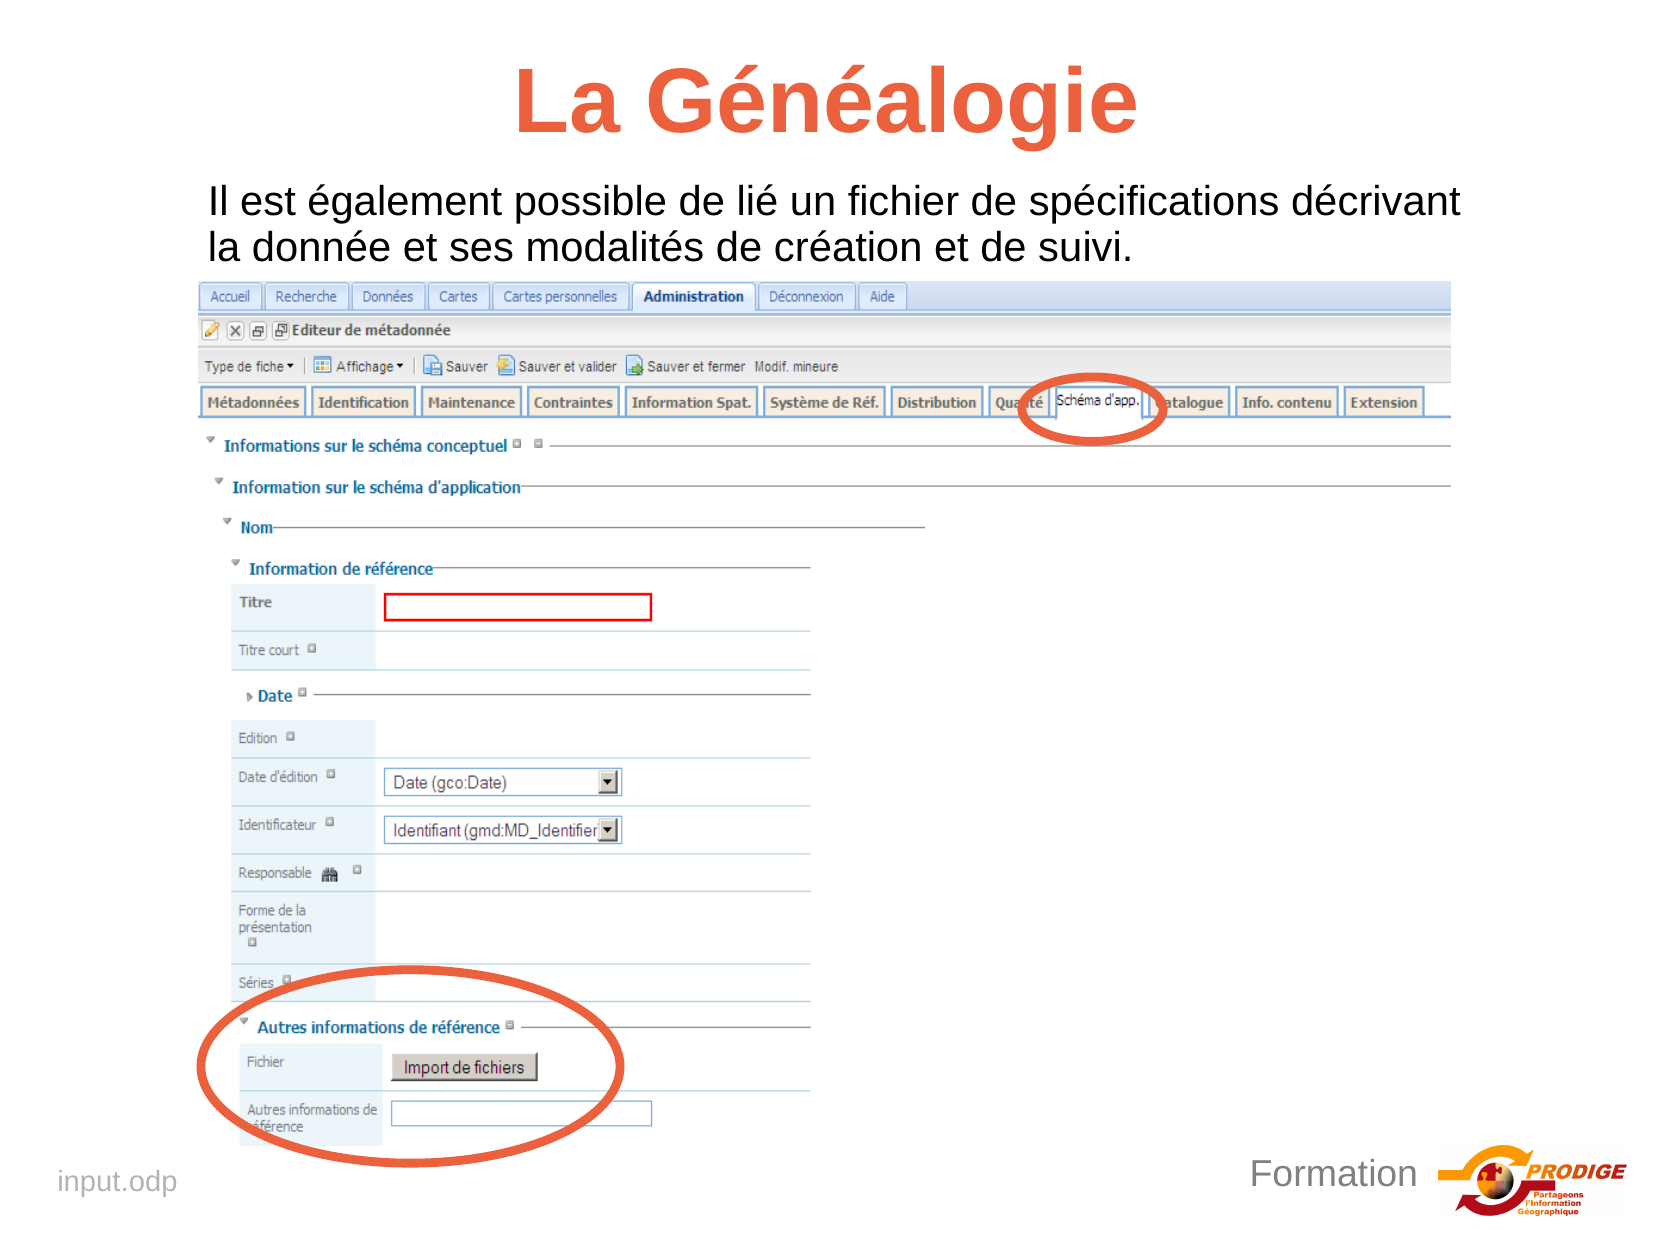

# La Généalogie
Il est également possible de lié un fichier de spécifications décrivant la donnée et ses modalités de création et de suivi.